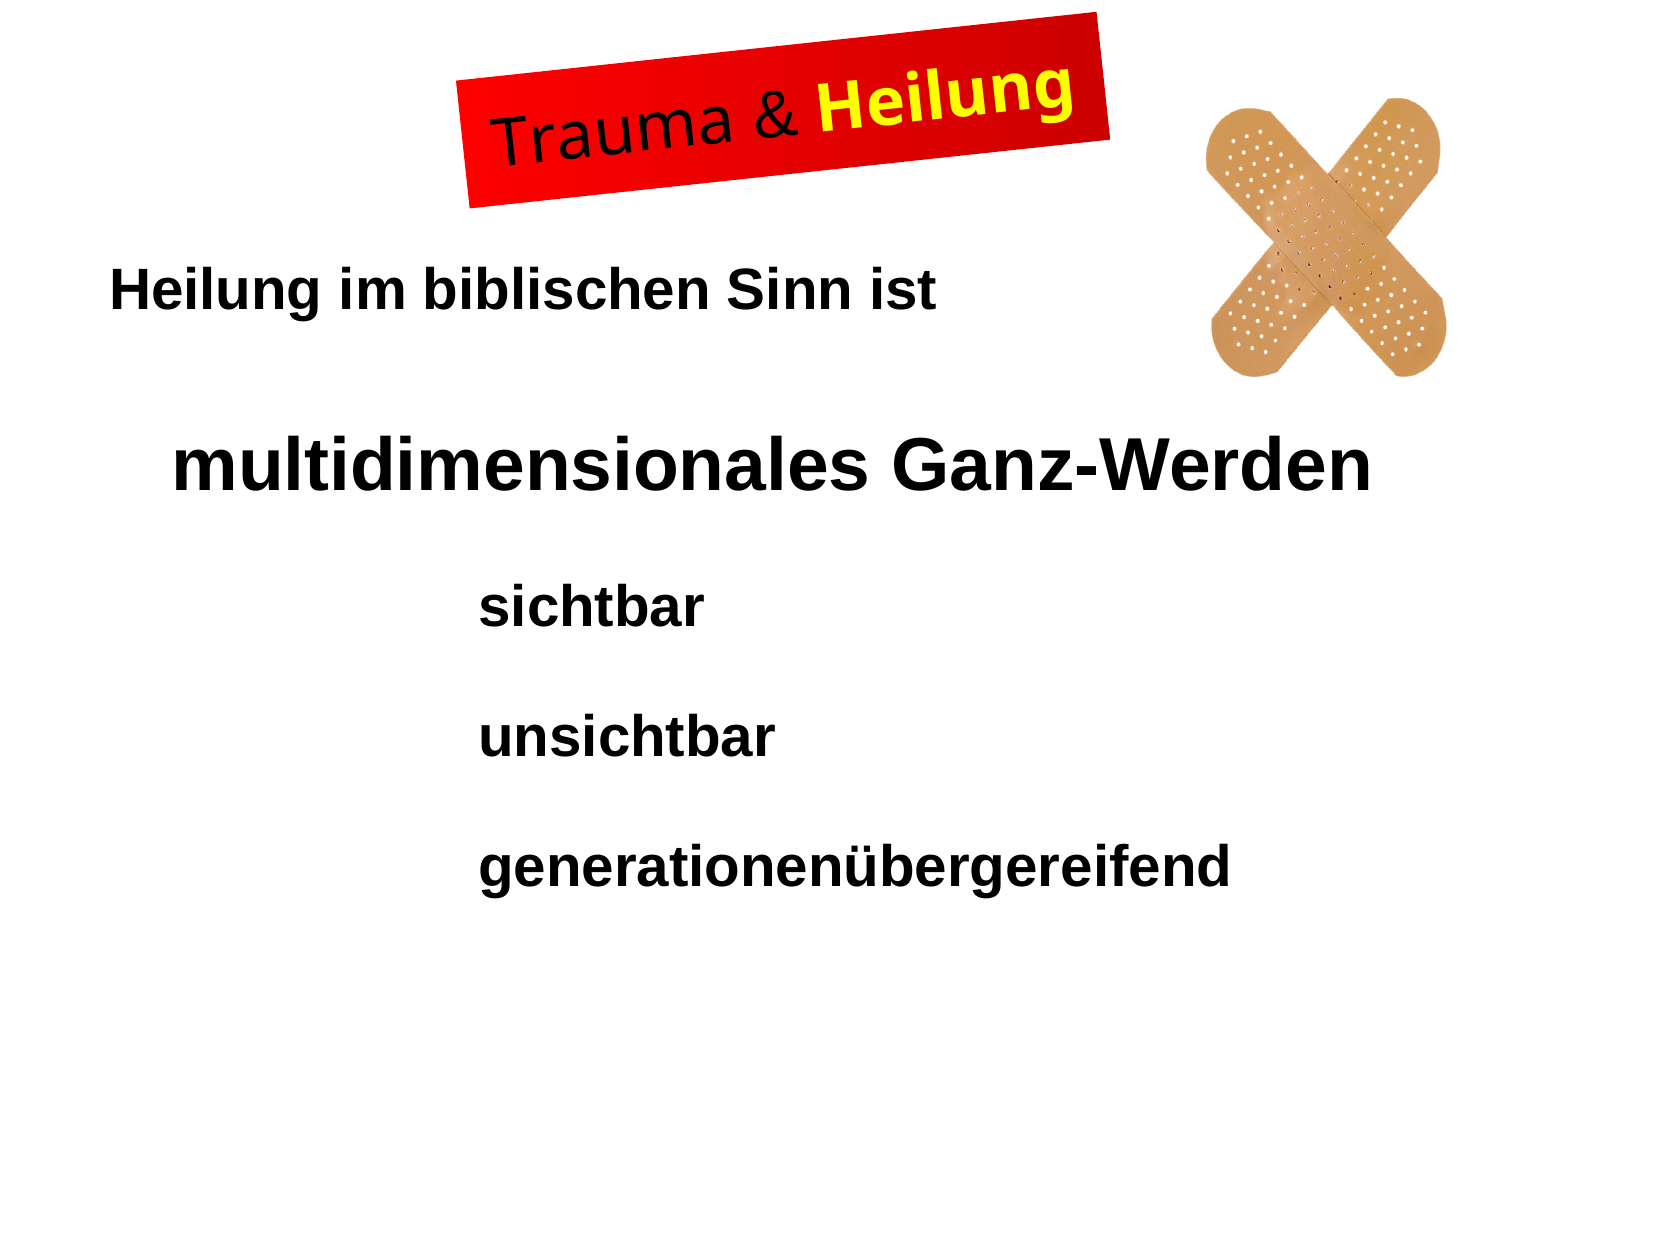

# Trauma & Heilung
Heilung im biblischen Sinn ist
 multidimensionales Ganz-Werden
					sichtbar
					unsichtbar
					generationenübergereifend